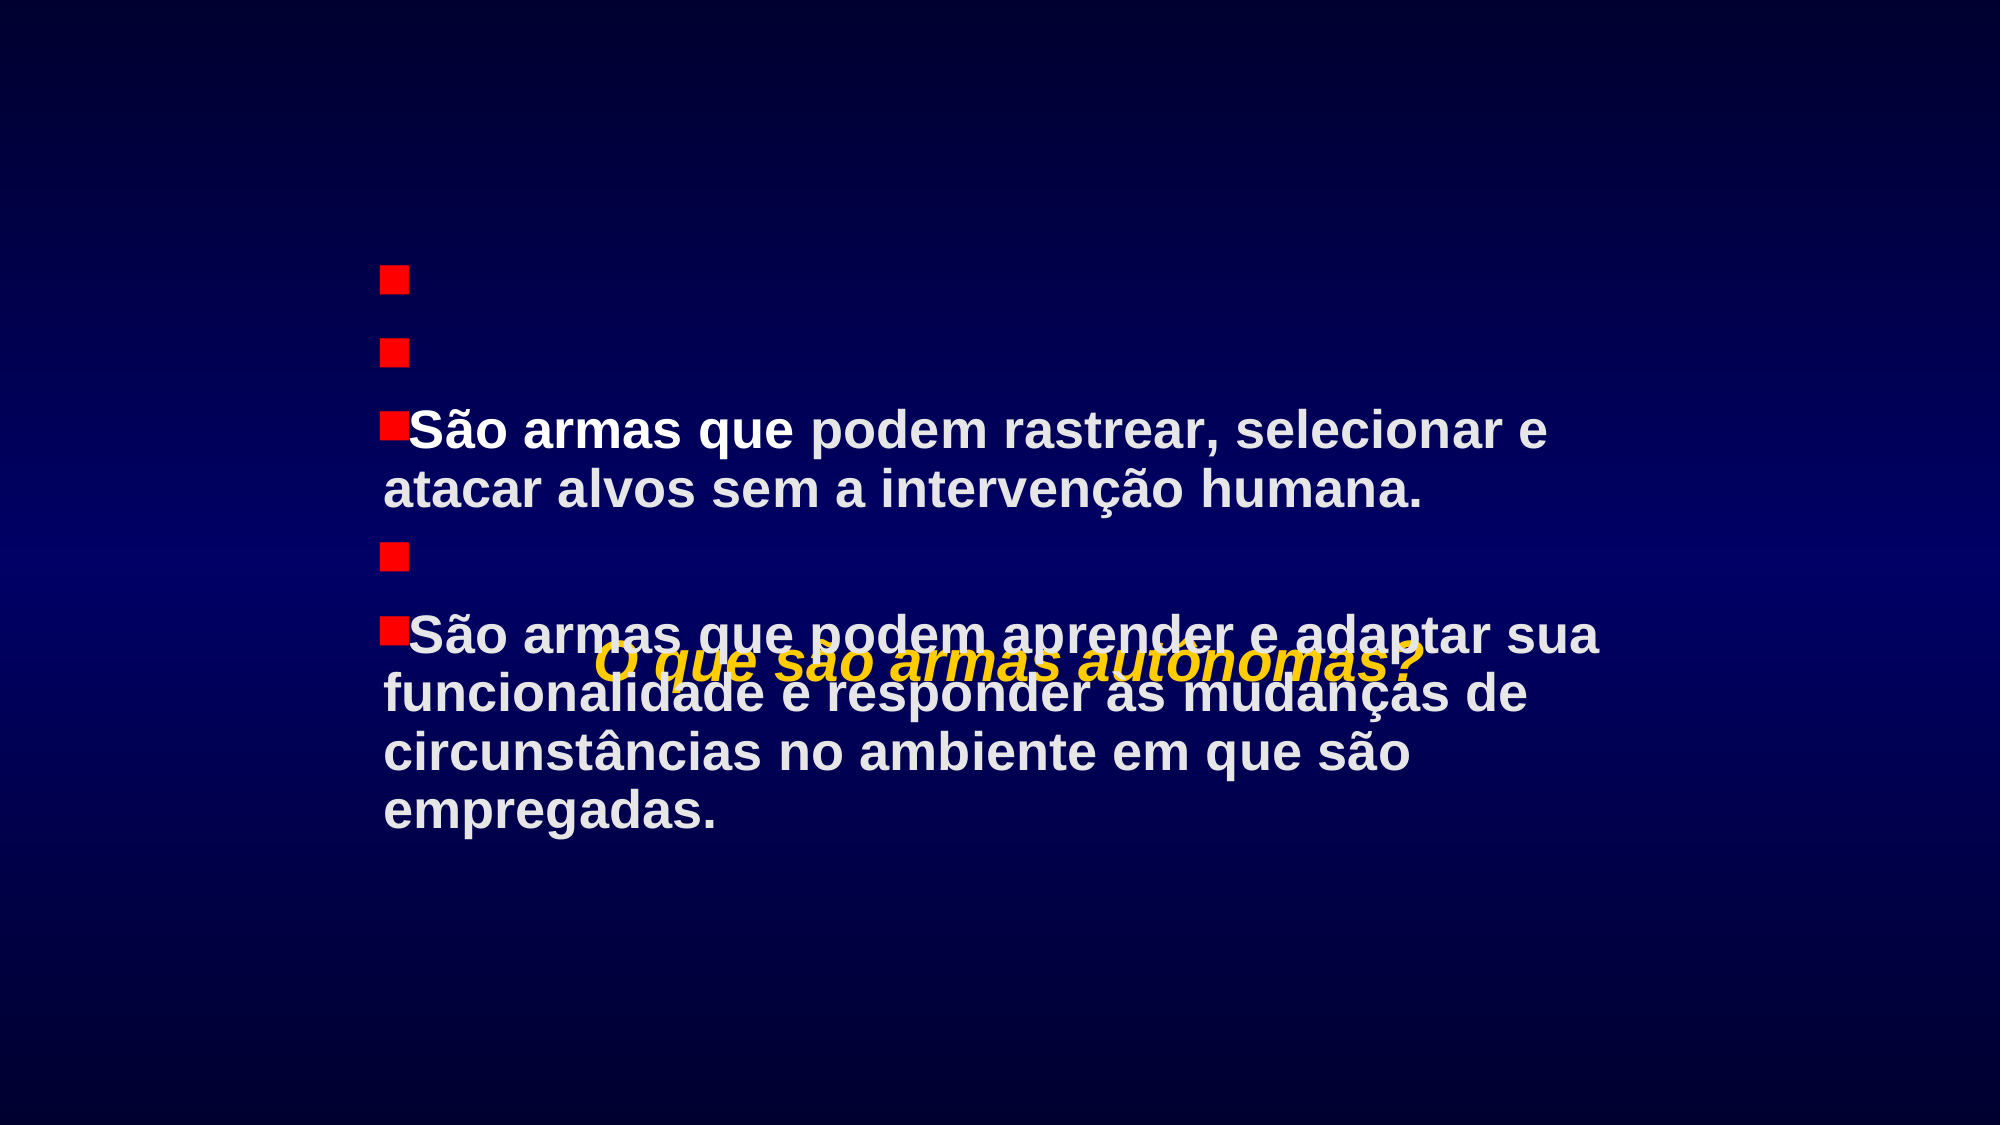

O que são armas autônomas?
São armas que podem rastrear, selecionar e atacar alvos sem a intervenção humana.
São armas que podem aprender e adaptar sua funcionalidade e responder às mudanças de circunstâncias no ambiente em que são empregadas.